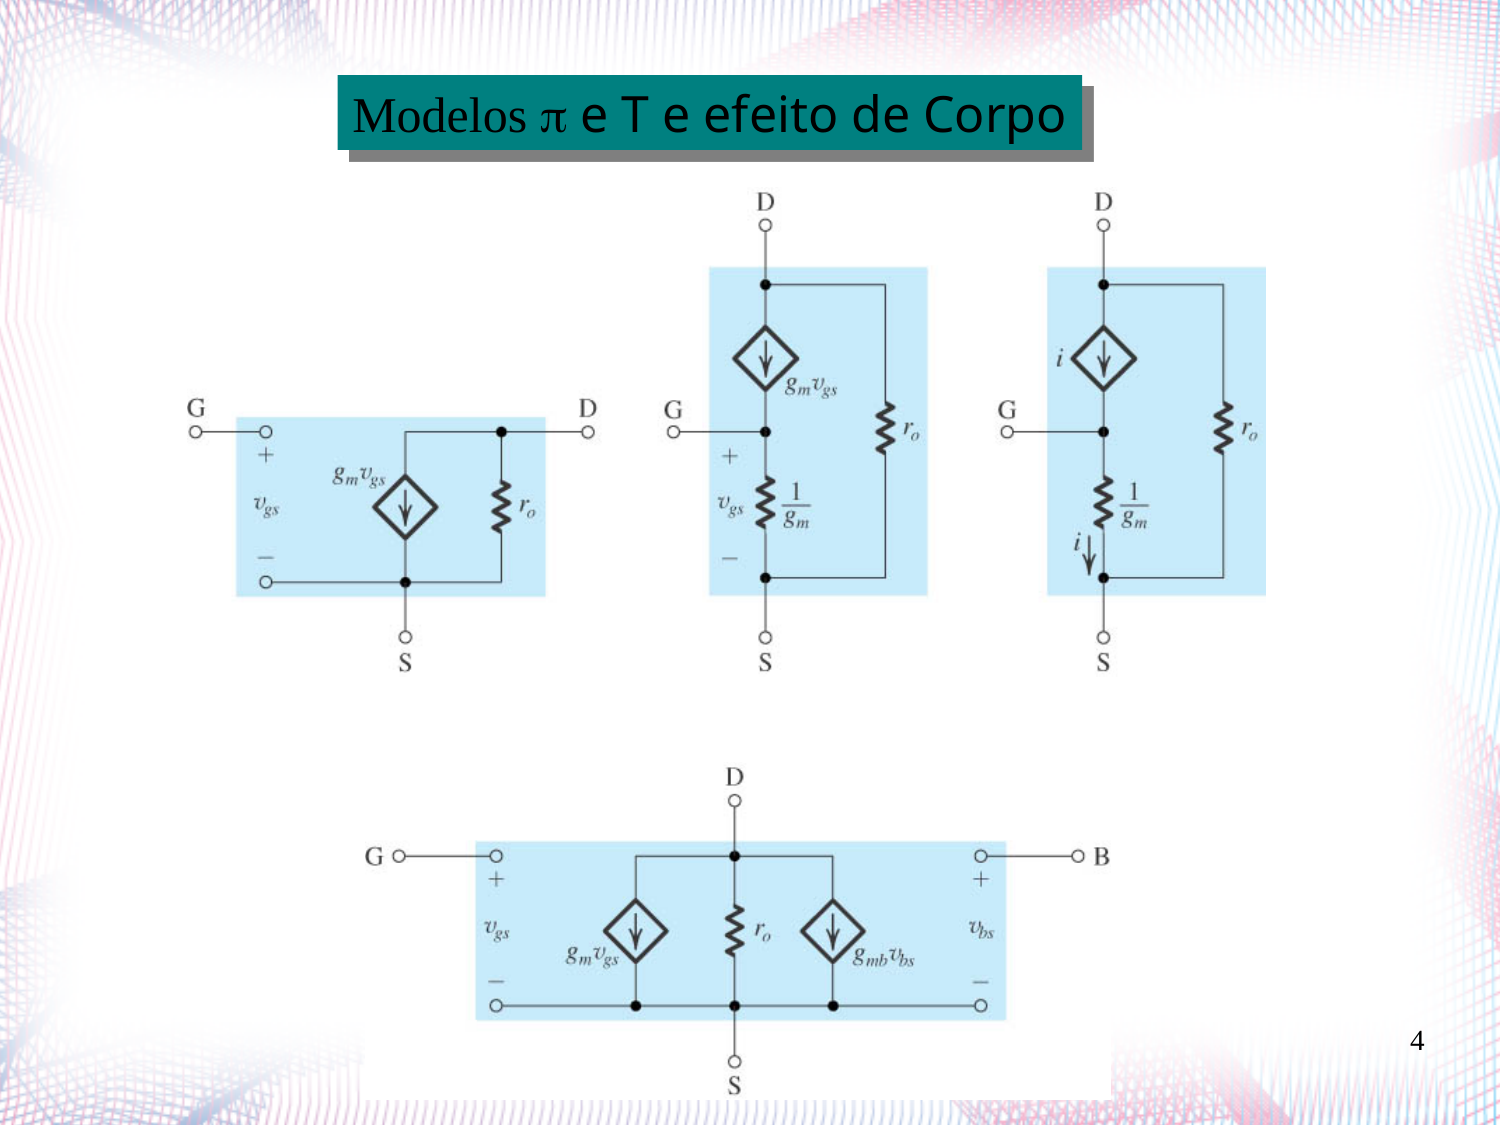

Modelos p e T e efeito de Corpo
4